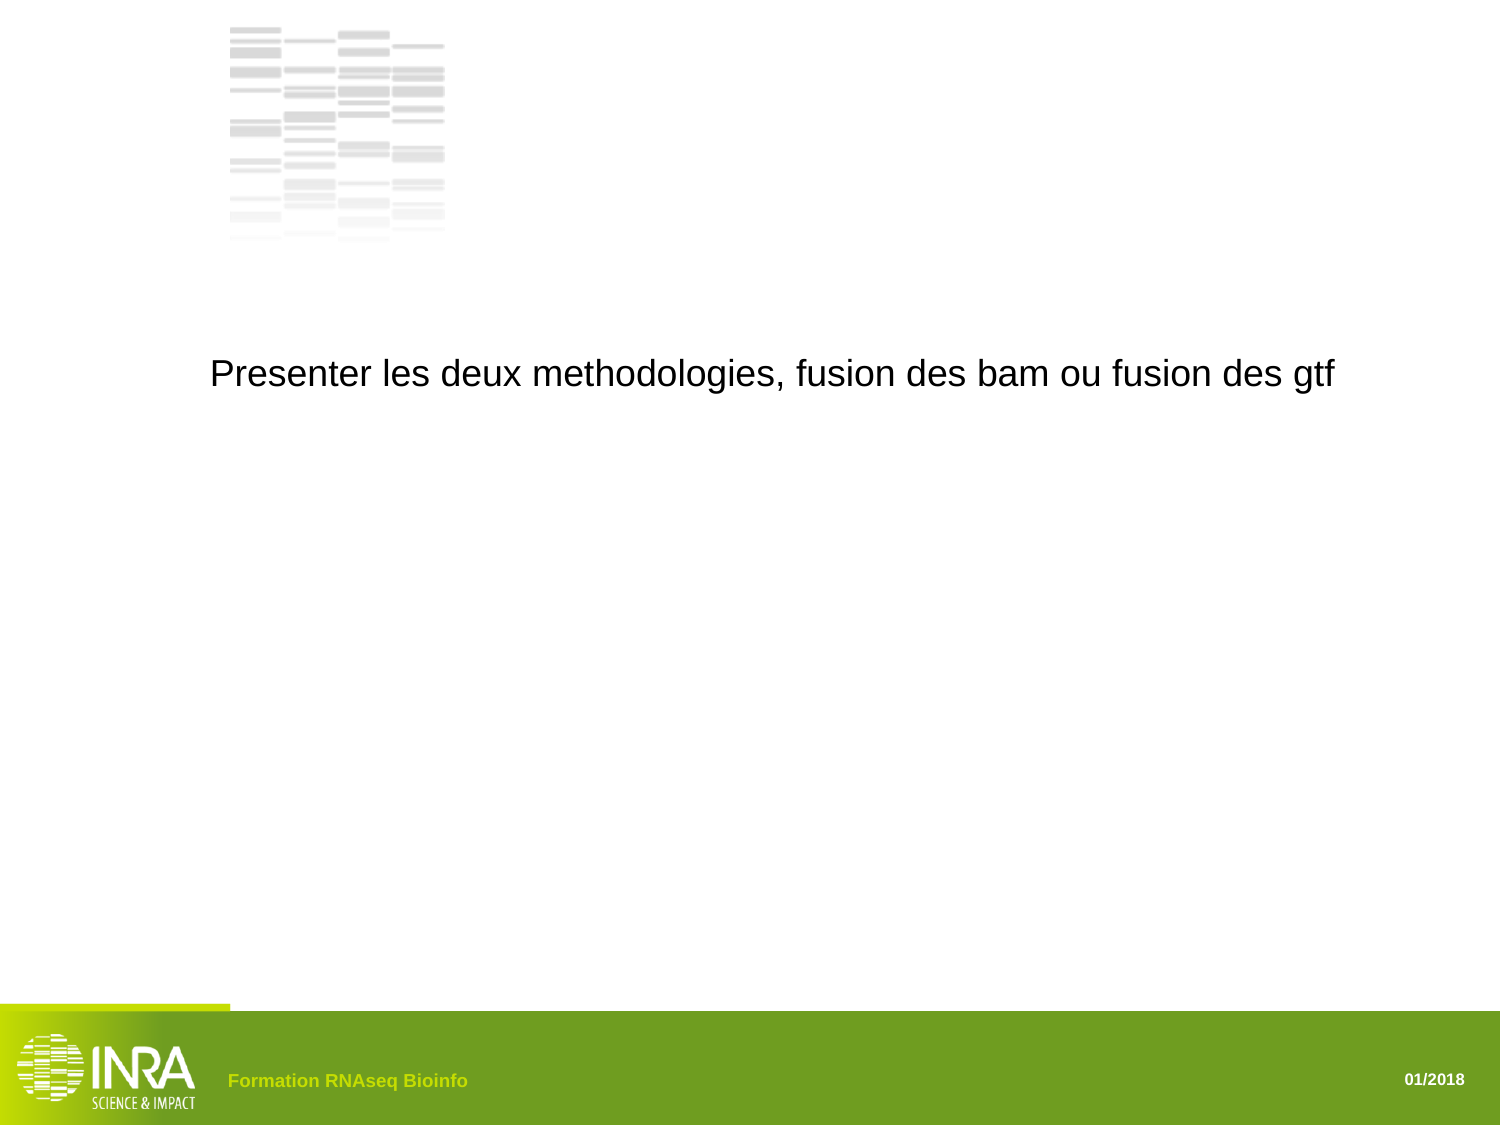

Presenter les deux methodologies, fusion des bam ou fusion des gtf